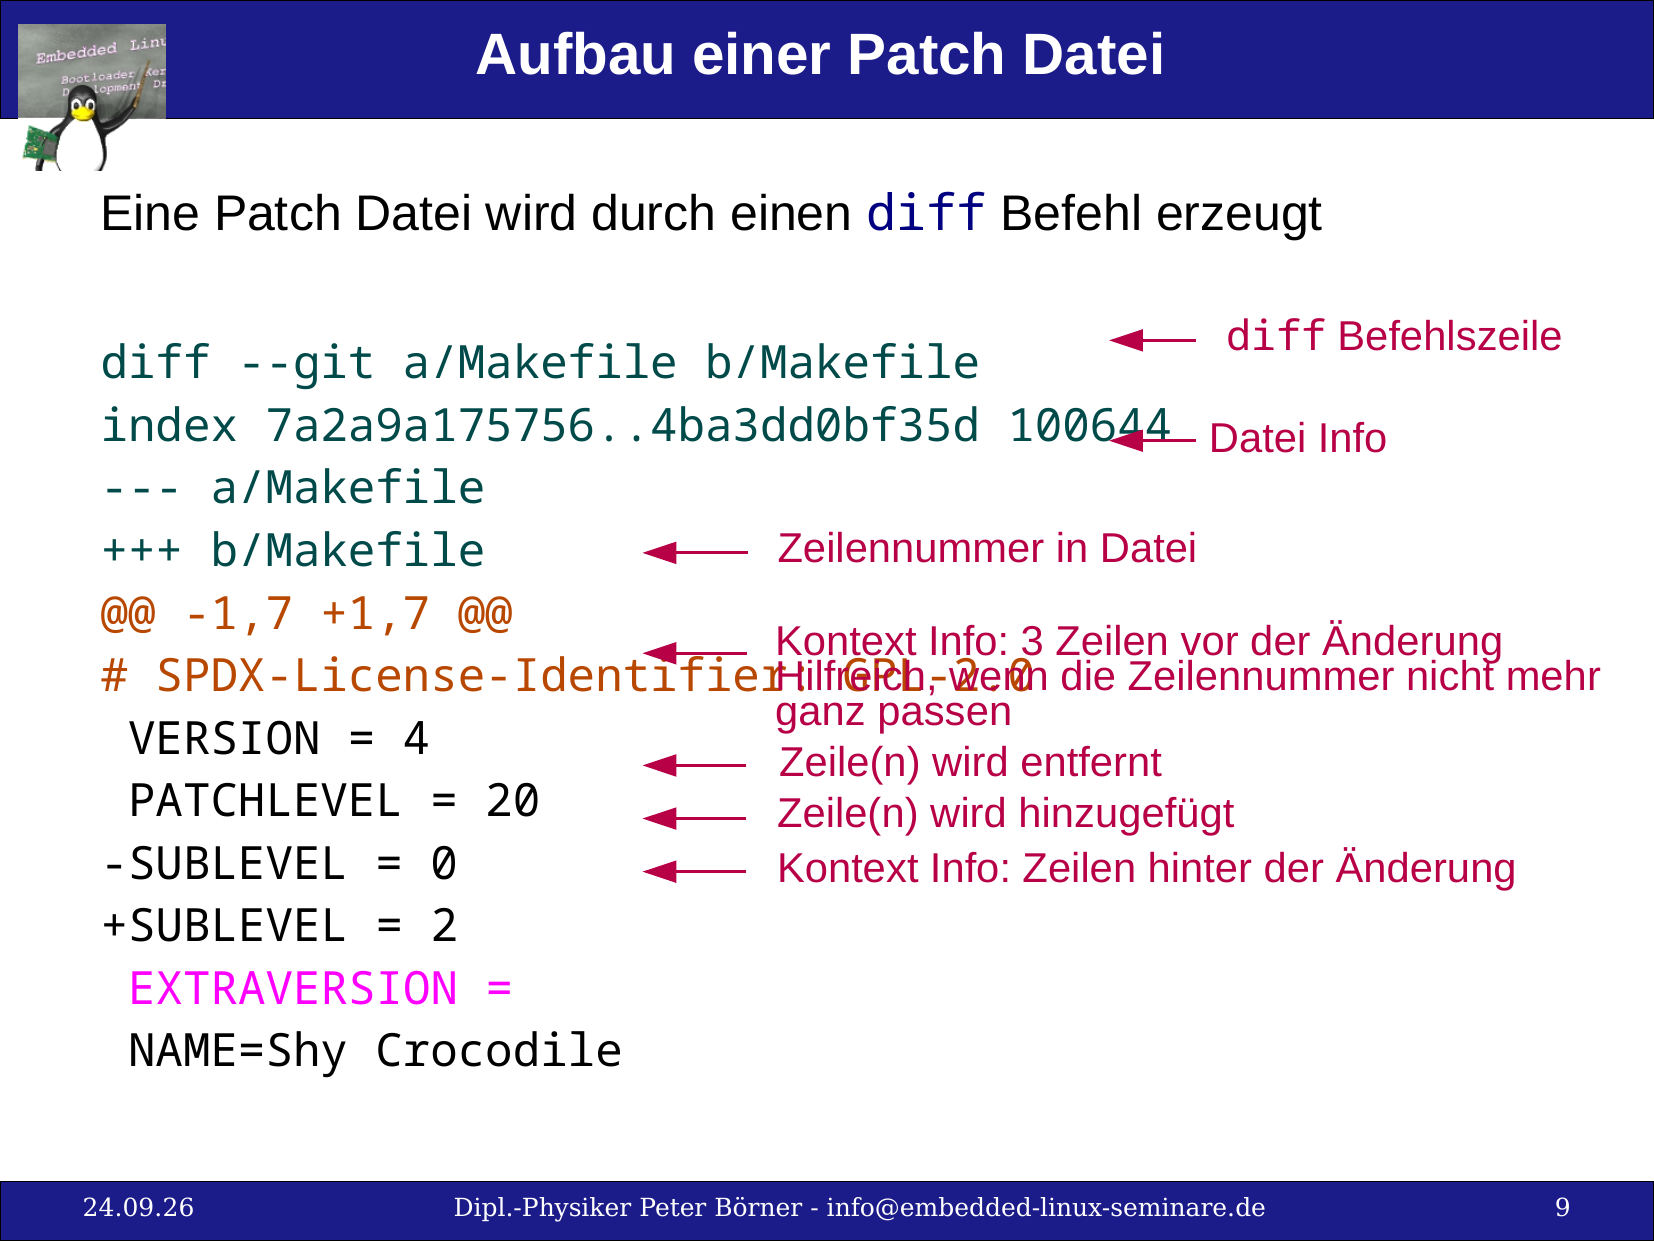

# Aufbau einer Patch Datei
Eine Patch Datei wird durch einen diff Befehl erzeugt
diff --git a/Makefile b/Makefile
index 7a2a9a175756..4ba3dd0bf35d 100644
--- a/Makefile
+++ b/Makefile
@@ -1,7 +1,7 @@
# SPDX-License-Identifier: GPL-2.0
 VERSION = 4
 PATCHLEVEL = 20
-SUBLEVEL = 0
+SUBLEVEL = 2
 EXTRAVERSION =
 NAME=Shy Crocodile
diff Befehlszeile
Datei Info
Zeilennummer in Datei
Kontext Info: 3 Zeilen vor der Änderung
Hilfreich, wenn die Zeilennummer nicht mehr ganz passen
Zeile(n) wird entfernt
Zeile(n) wird hinzugefügt
Kontext Info: Zeilen hinter der Änderung
 Dipl.-Physiker Peter Börner - info@embedded-linux-seminare.de
9